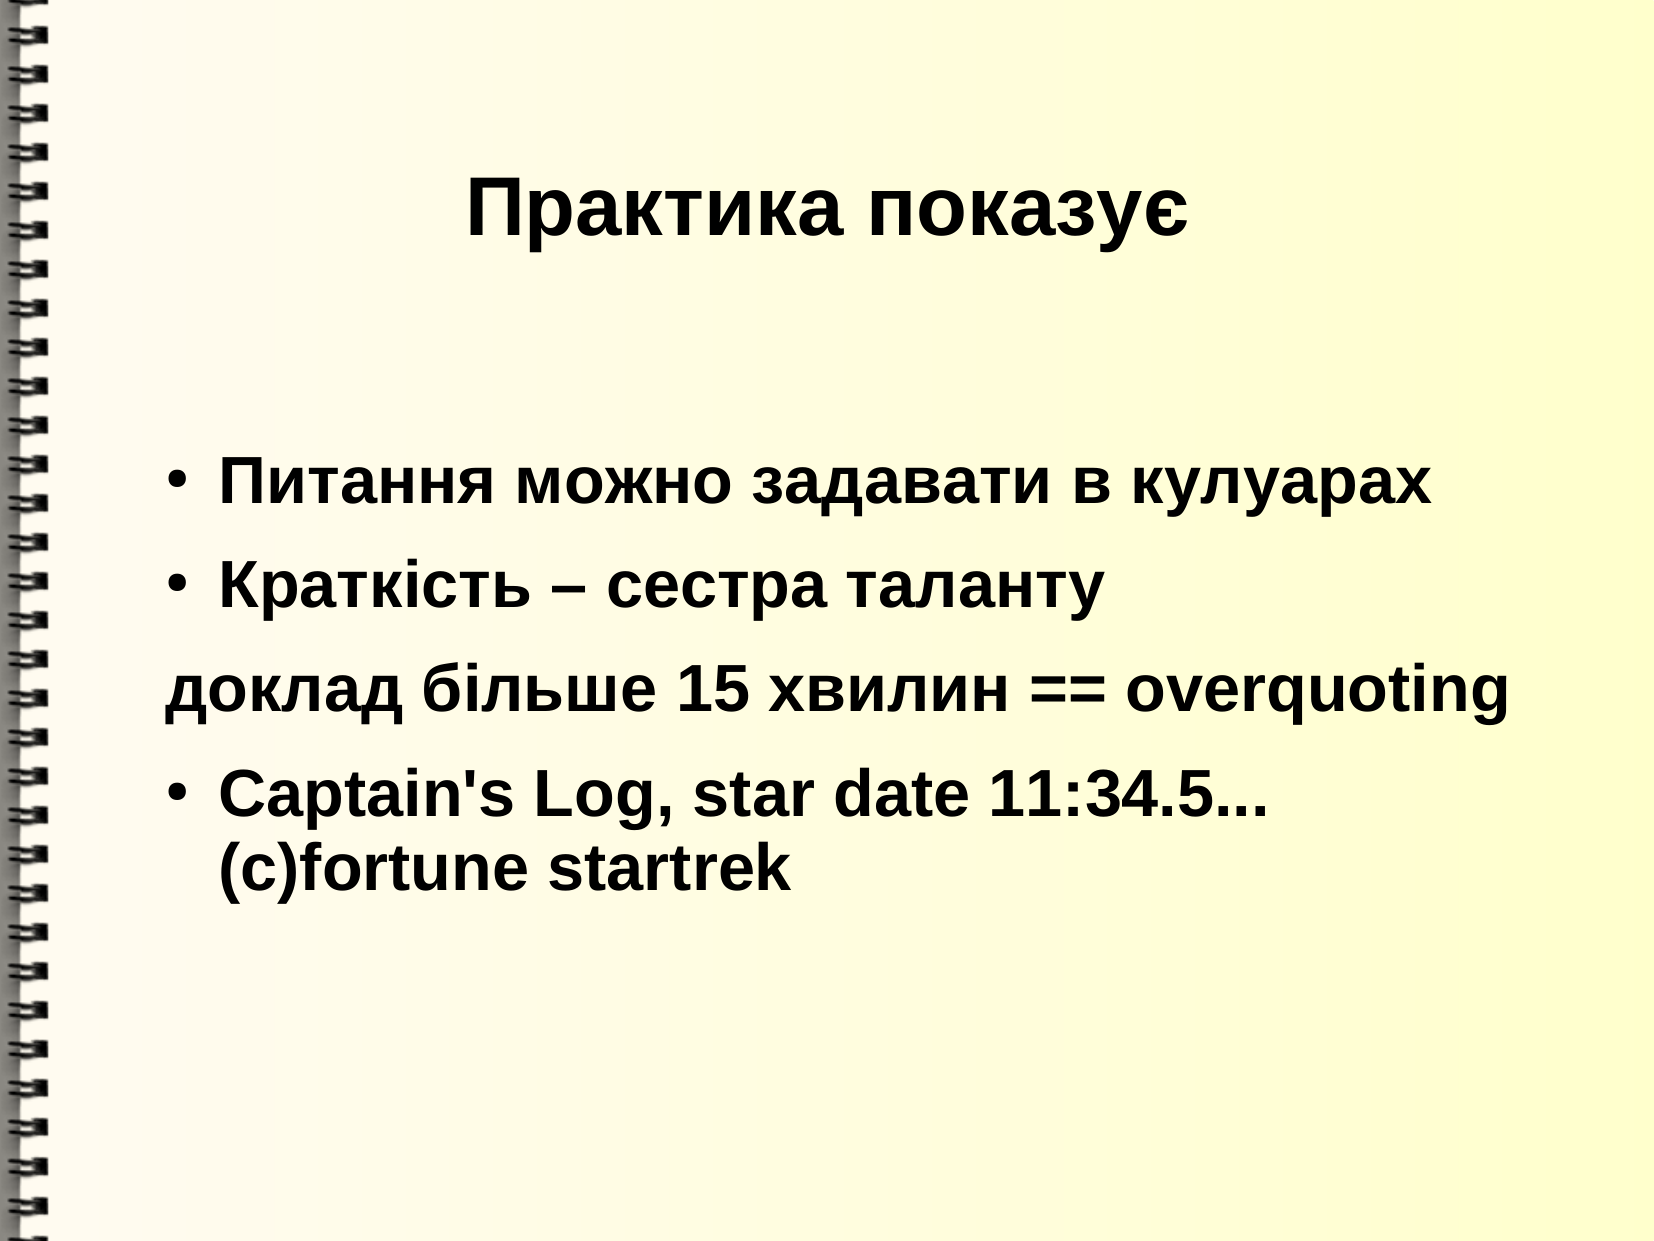

# Практика показує
Питання можно задавати в кулуарах
Краткість – сестра таланту
доклад більше 15 хвилин == overquoting
Captain's Log, star date 11:34.5... (с)fortune startrek